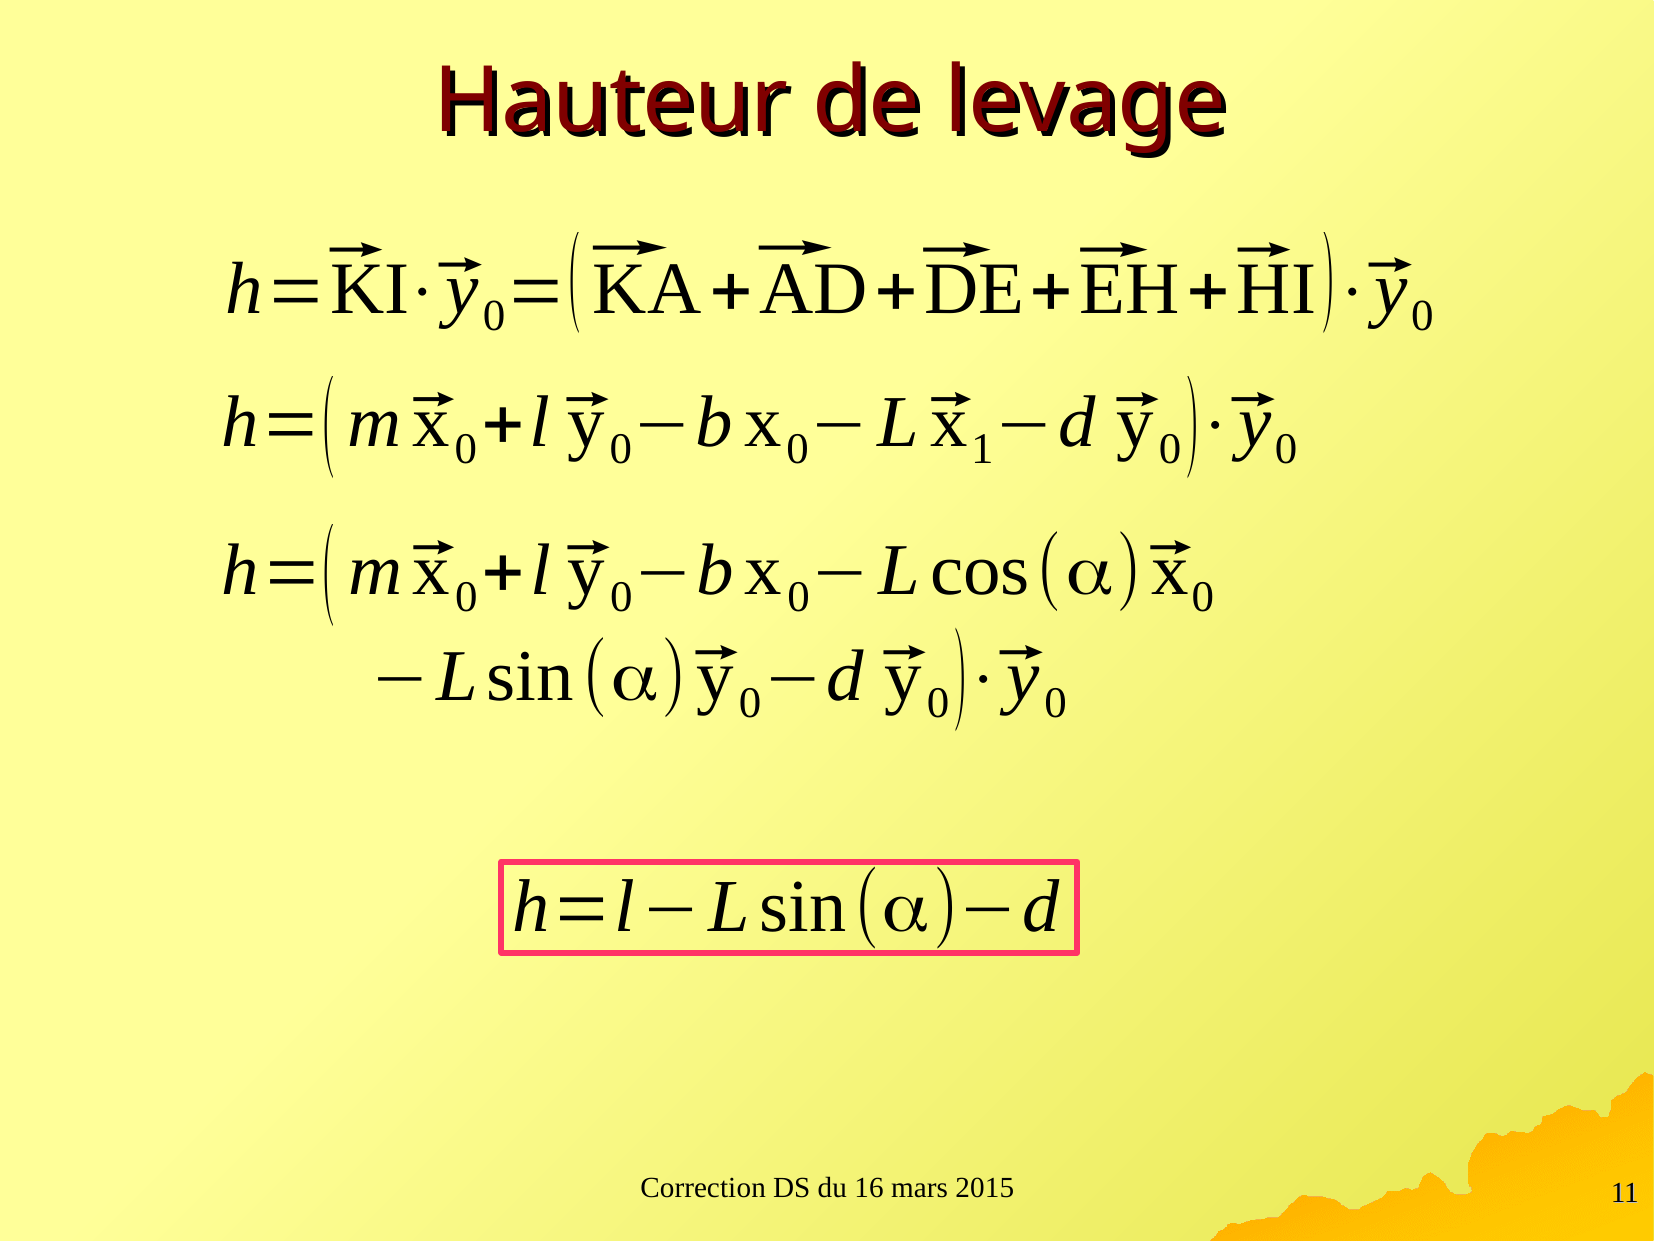

# Hauteur de levage
Correction DS du 16 mars 2015